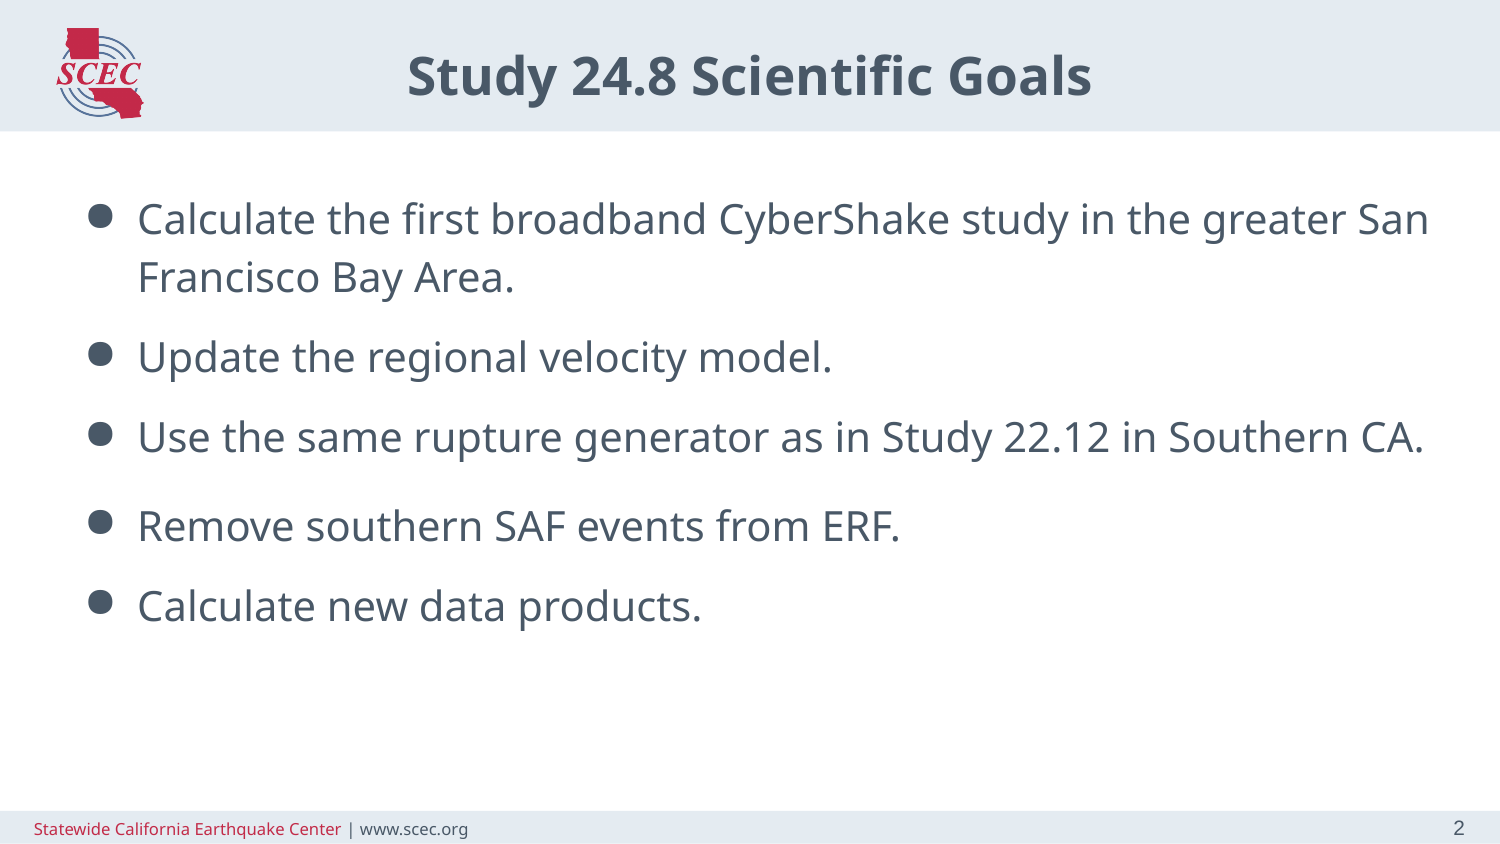

Study 24.8 Scientific Goals
# Calculate the first broadband CyberShake study in the greater San Francisco Bay Area.
Update the regional velocity model.
Use the same rupture generator as in Study 22.12 in Southern CA.
Remove southern SAF events from ERF.
Calculate new data products.
Statewide California Earthquake Center | www.scec.org